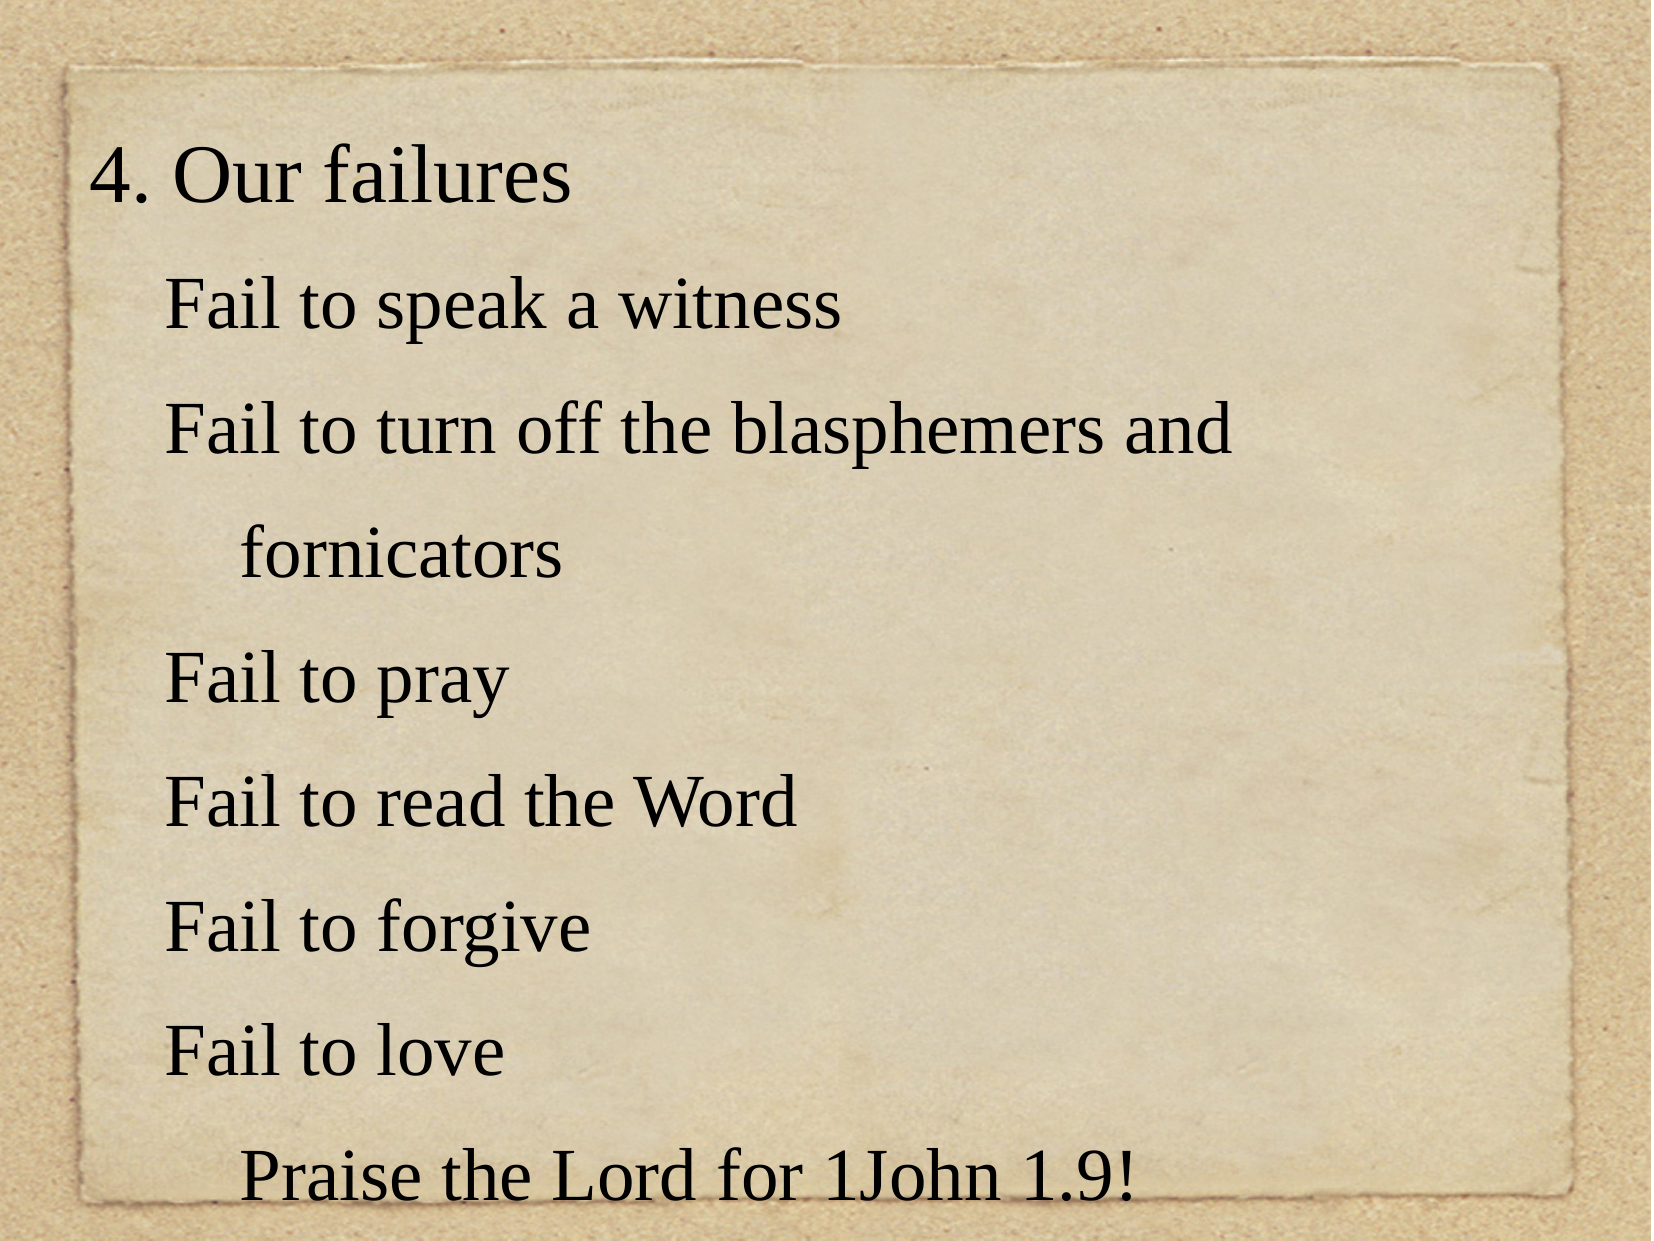

4. Our failures
	Fail to speak a witness
	Fail to turn off the blasphemers and						fornicators
	Fail to pray
	Fail to read the Word
	Fail to forgive
	Fail to love
		Praise the Lord for 1John 1.9!